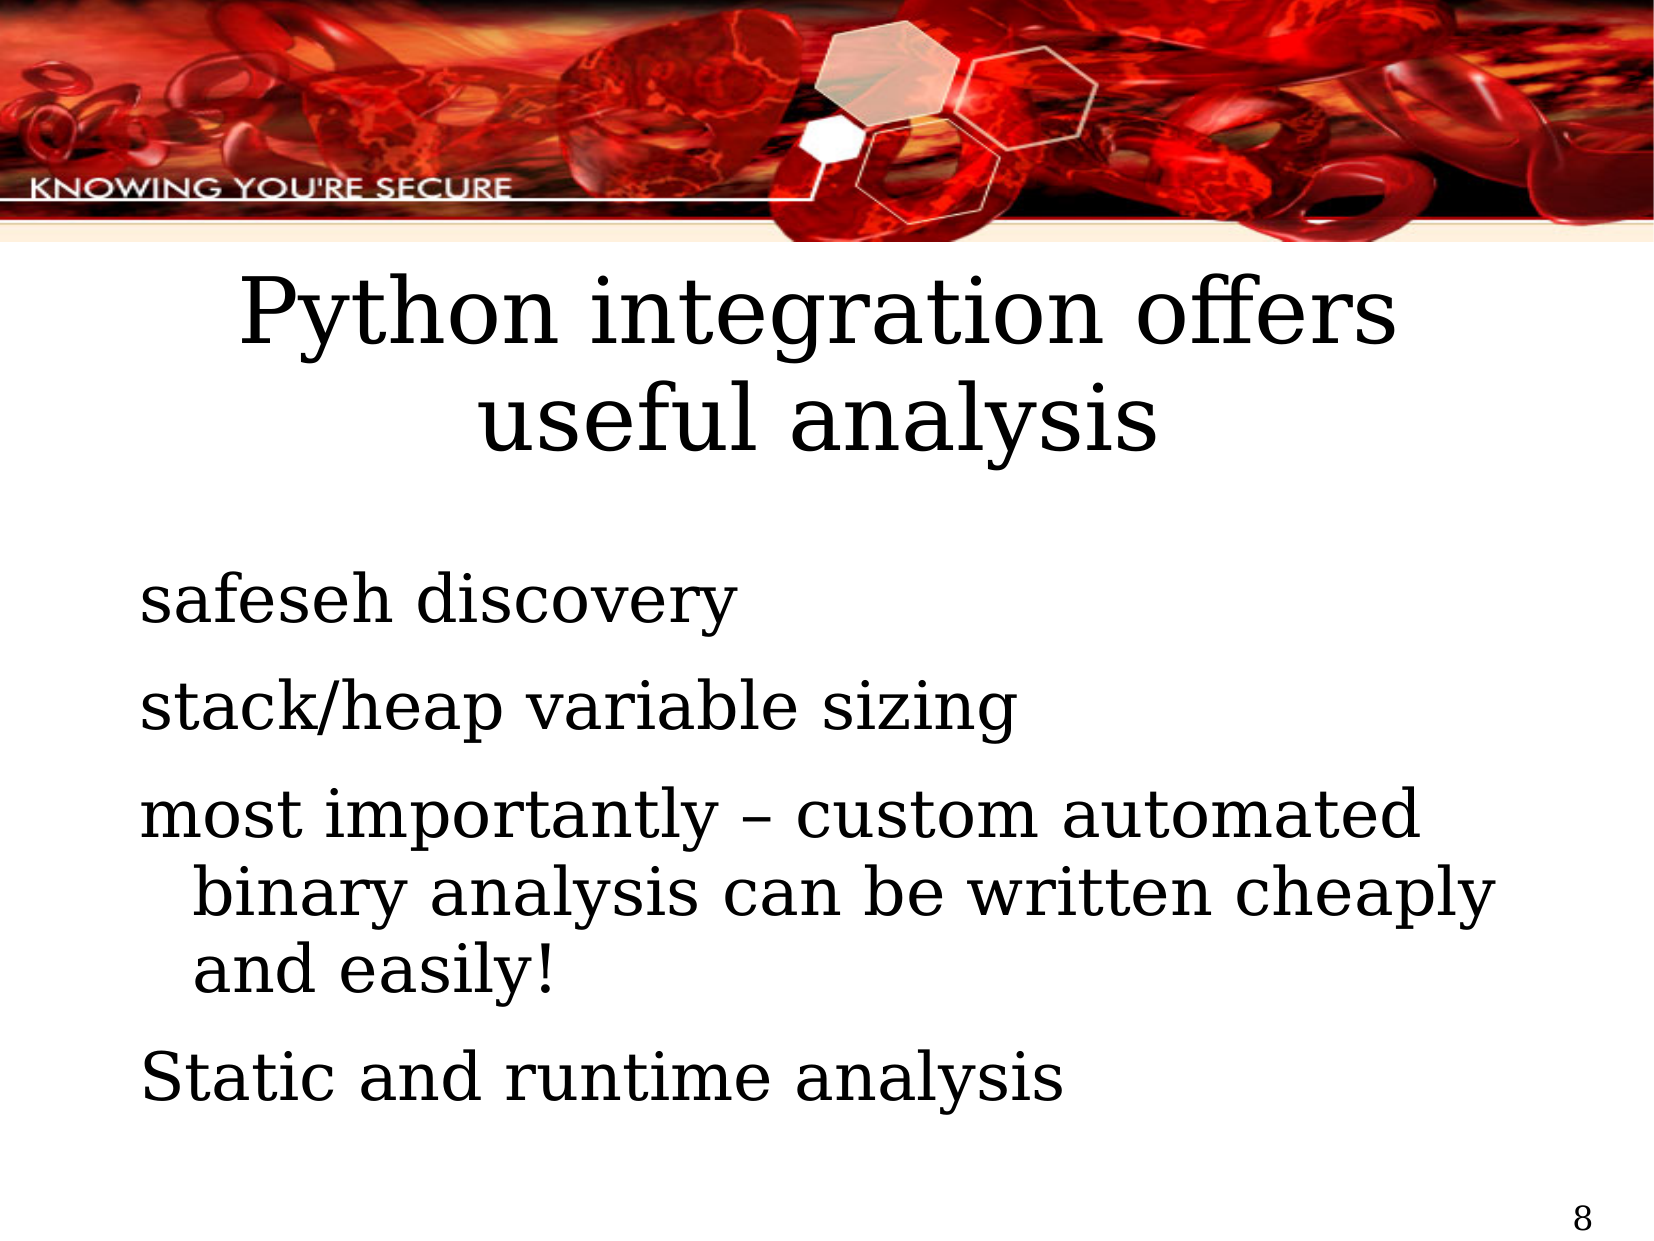

# Python integration offers useful analysis
safeseh discovery
stack/heap variable sizing
most importantly – custom automated binary analysis can be written cheaply and easily!
Static and runtime analysis